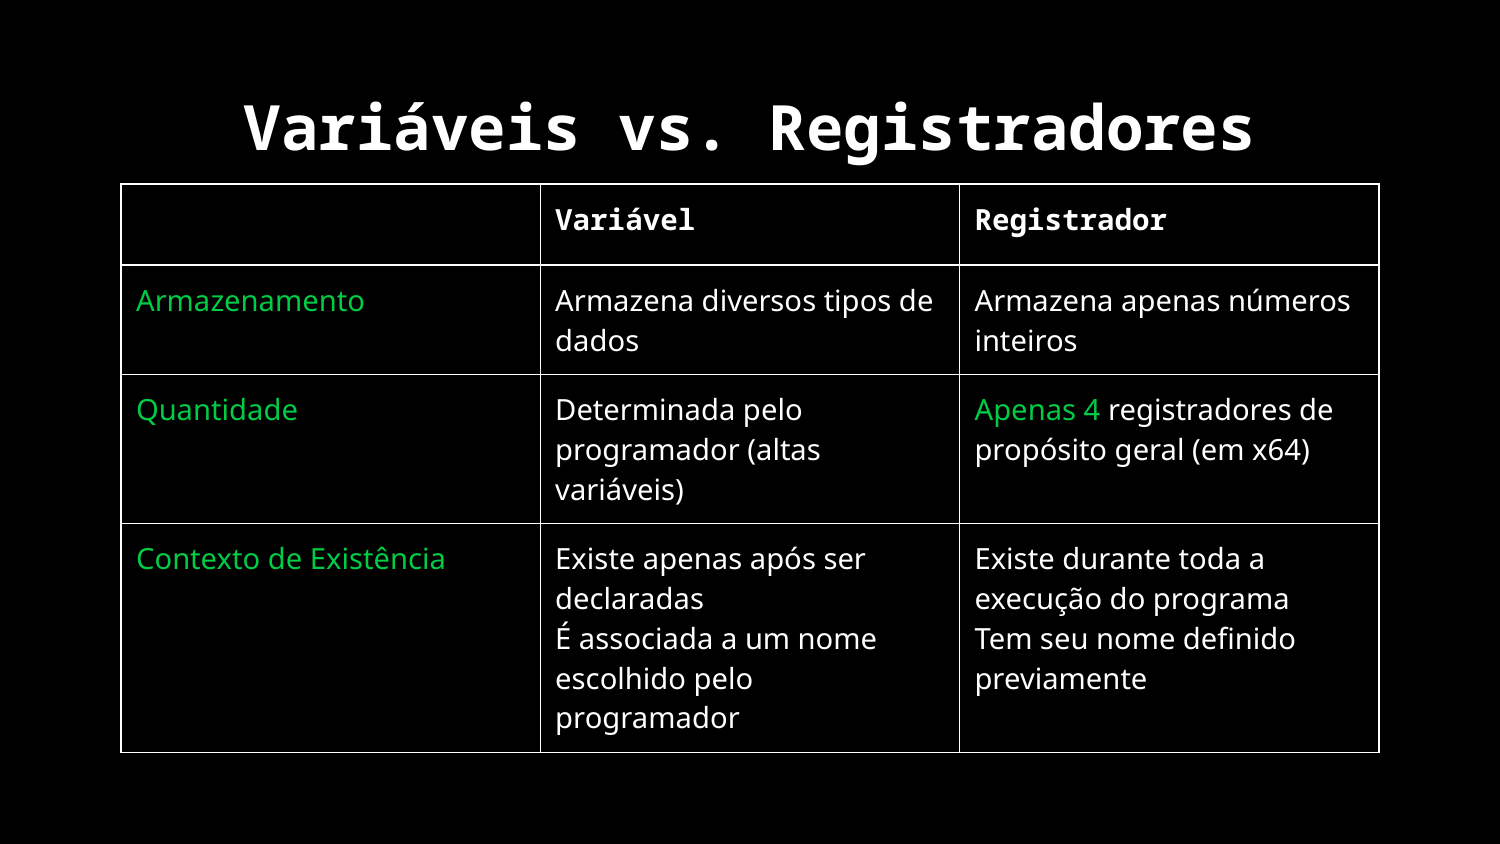

# Variáveis vs. Registradores
| | Variável | Registrador |
| --- | --- | --- |
| Armazenamento | Armazena diversos tipos de dados | Armazena apenas números inteiros |
| Quantidade | Determinada pelo programador (altas variáveis) | Apenas 4 registradores de propósito geral (em x64) |
| Contexto de Existência | Existe apenas após ser declaradas É associada a um nome escolhido pelo programador | Existe durante toda a execução do programa Tem seu nome definido previamente |